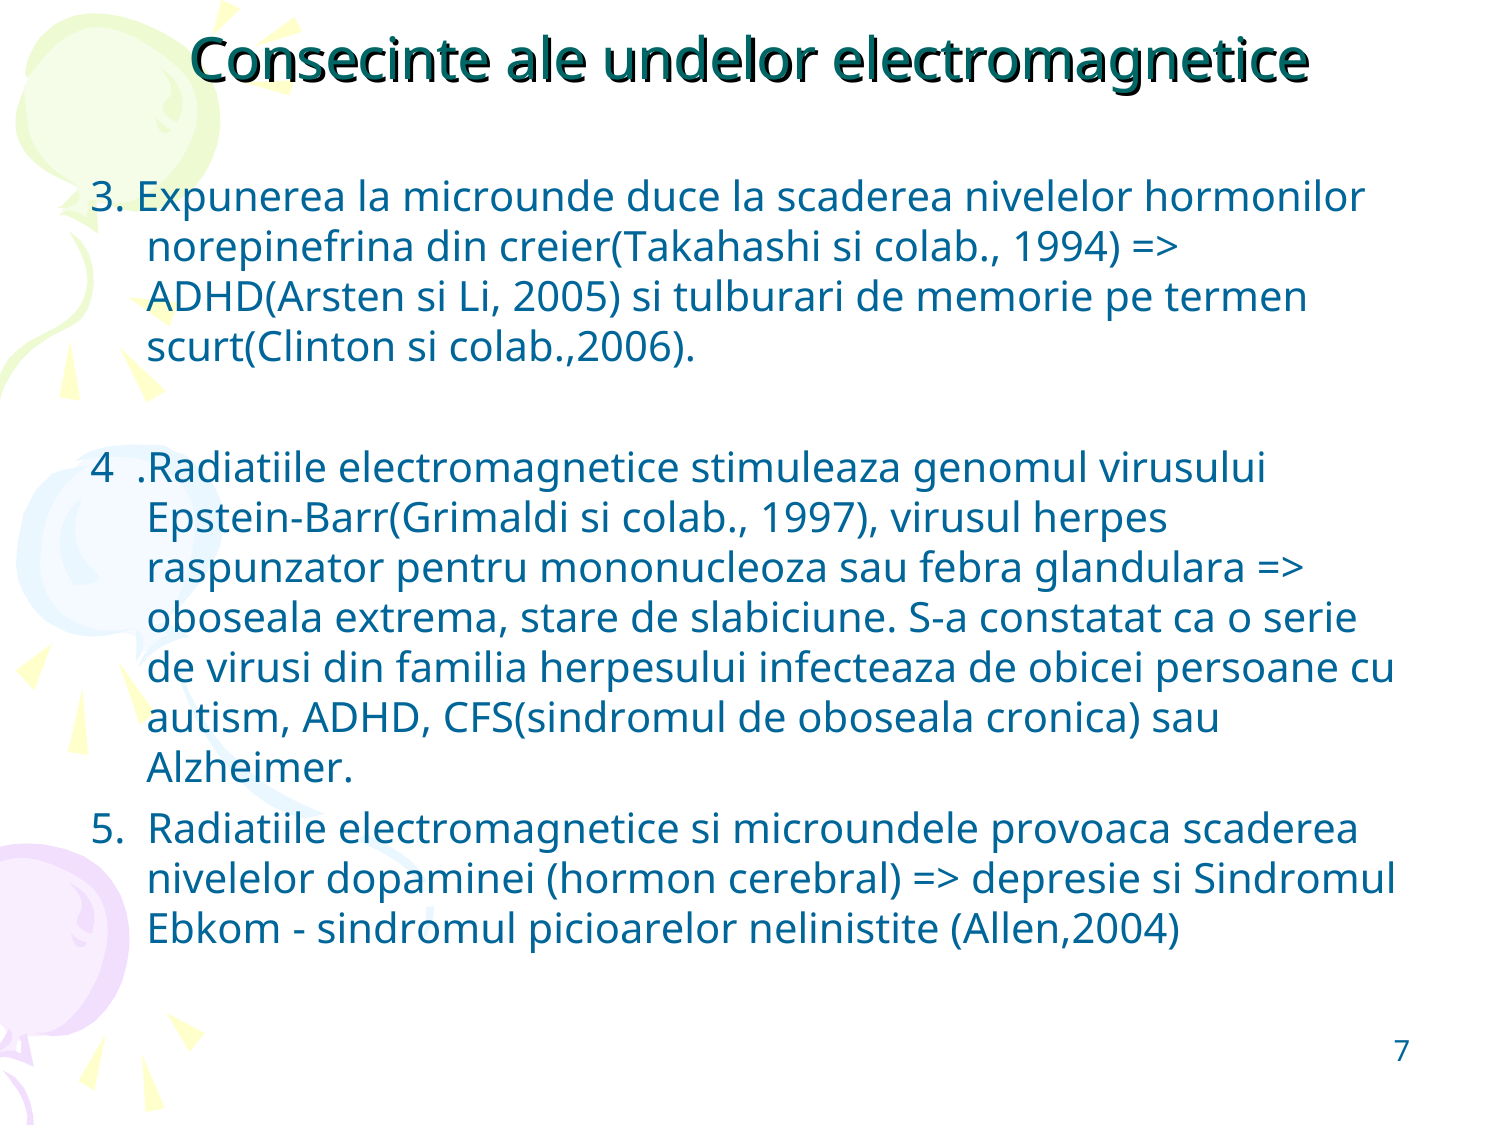

Consecinte ale undelor electromagnetice
3. Expunerea la microunde duce la scaderea nivelelor hormonilor norepinefrina din creier(Takahashi si colab., 1994) => ADHD(Arsten si Li, 2005) si tulburari de memorie pe termen scurt(Clinton si colab.,2006).
4 .Radiatiile electromagnetice stimuleaza genomul virusului Epstein-Barr(Grimaldi si colab., 1997), virusul herpes raspunzator pentru mononucleoza sau febra glandulara => oboseala extrema, stare de slabiciune. S-a constatat ca o serie de virusi din familia herpesului infecteaza de obicei persoane cu autism, ADHD, CFS(sindromul de oboseala cronica) sau Alzheimer.
5. Radiatiile electromagnetice si microundele provoaca scaderea nivelelor dopaminei (hormon cerebral) => depresie si Sindromul Ebkom - sindromul picioarelor nelinistite (Allen,2004)